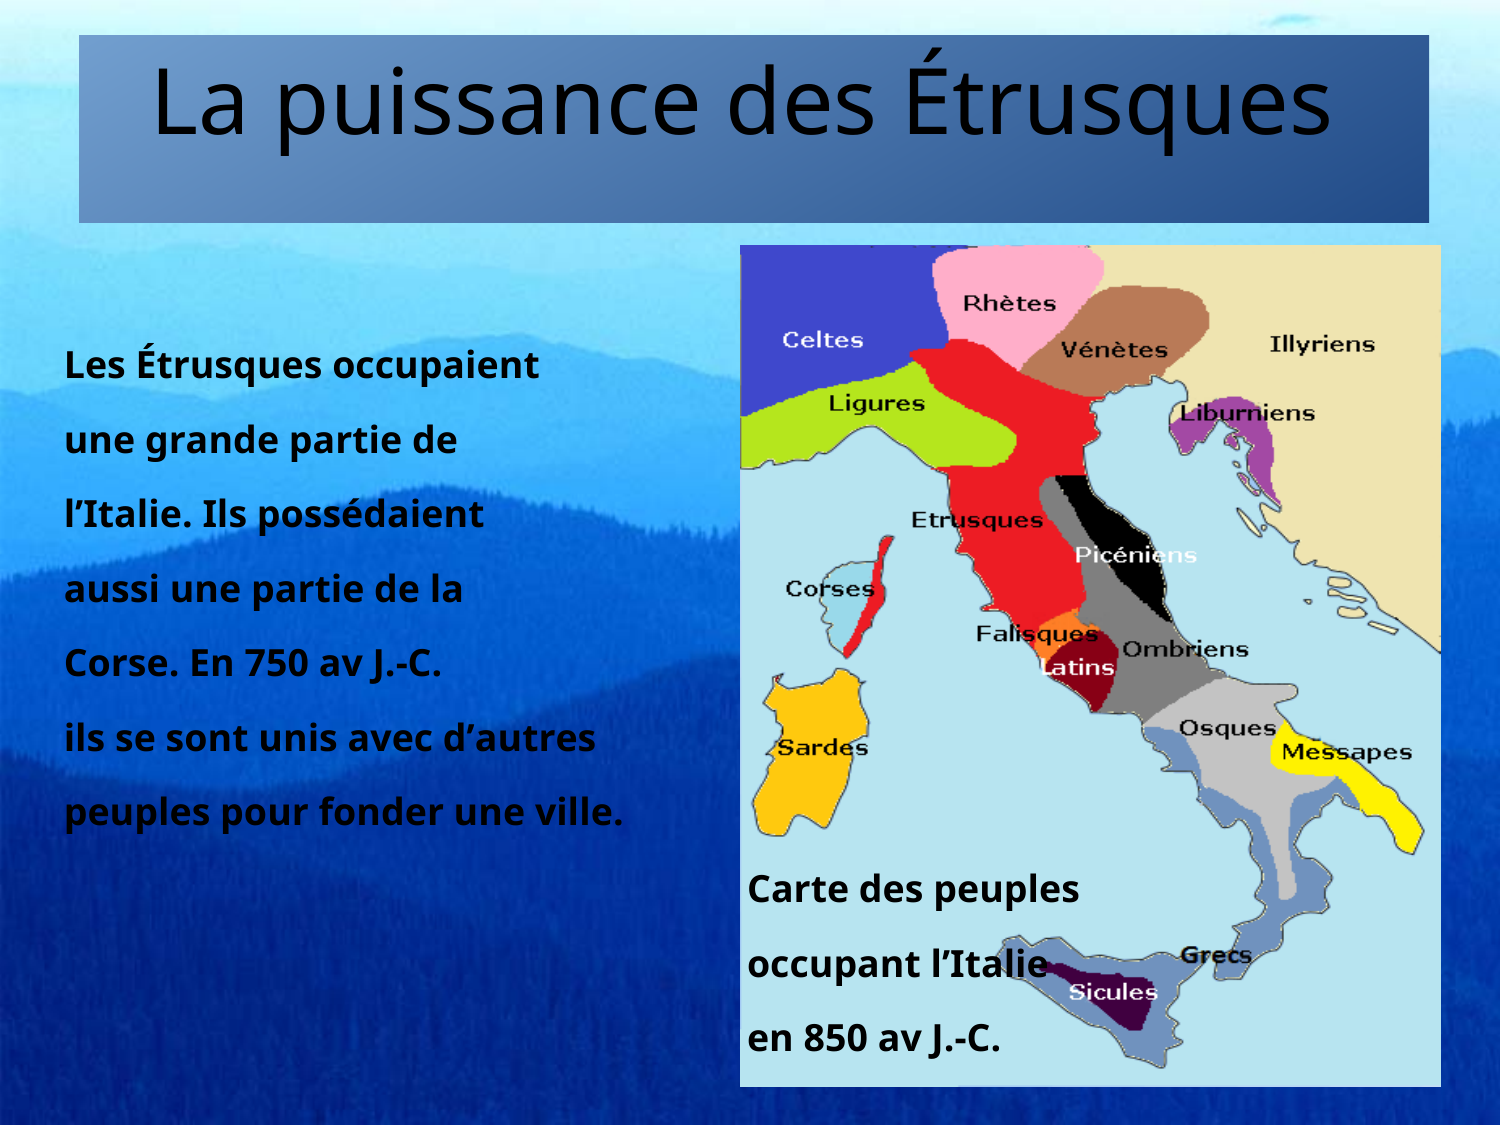

# La puissance des Étrusques
 Les Étrusques occupaient
 une grande partie de
 l’Italie. Ils possédaient
 aussi une partie de la
 Corse. En 750 av J.-C.
 ils se sont unis avec d’autres
 peuples pour fonder une ville.
Carte des peuples
occupant l’Italie
en 850 av J.-C.